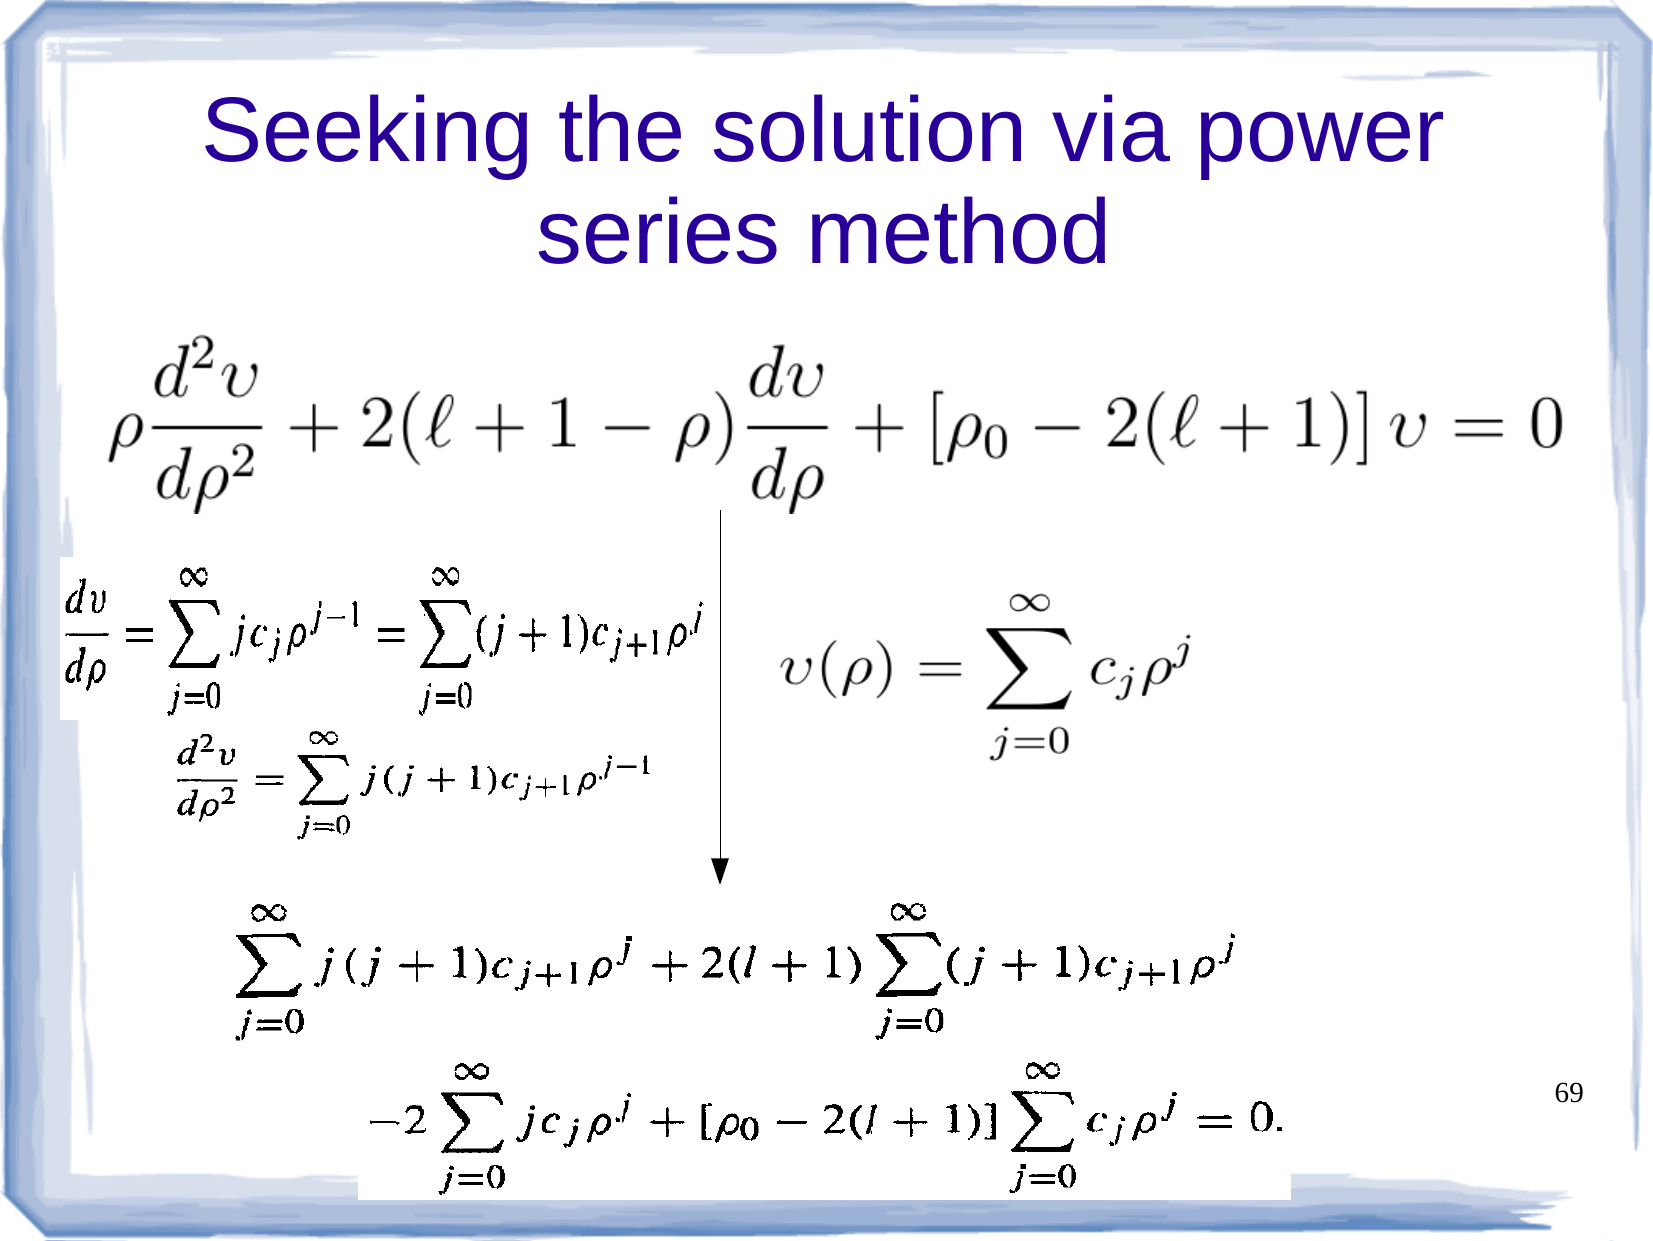

# Seeking the solution via power series method
69